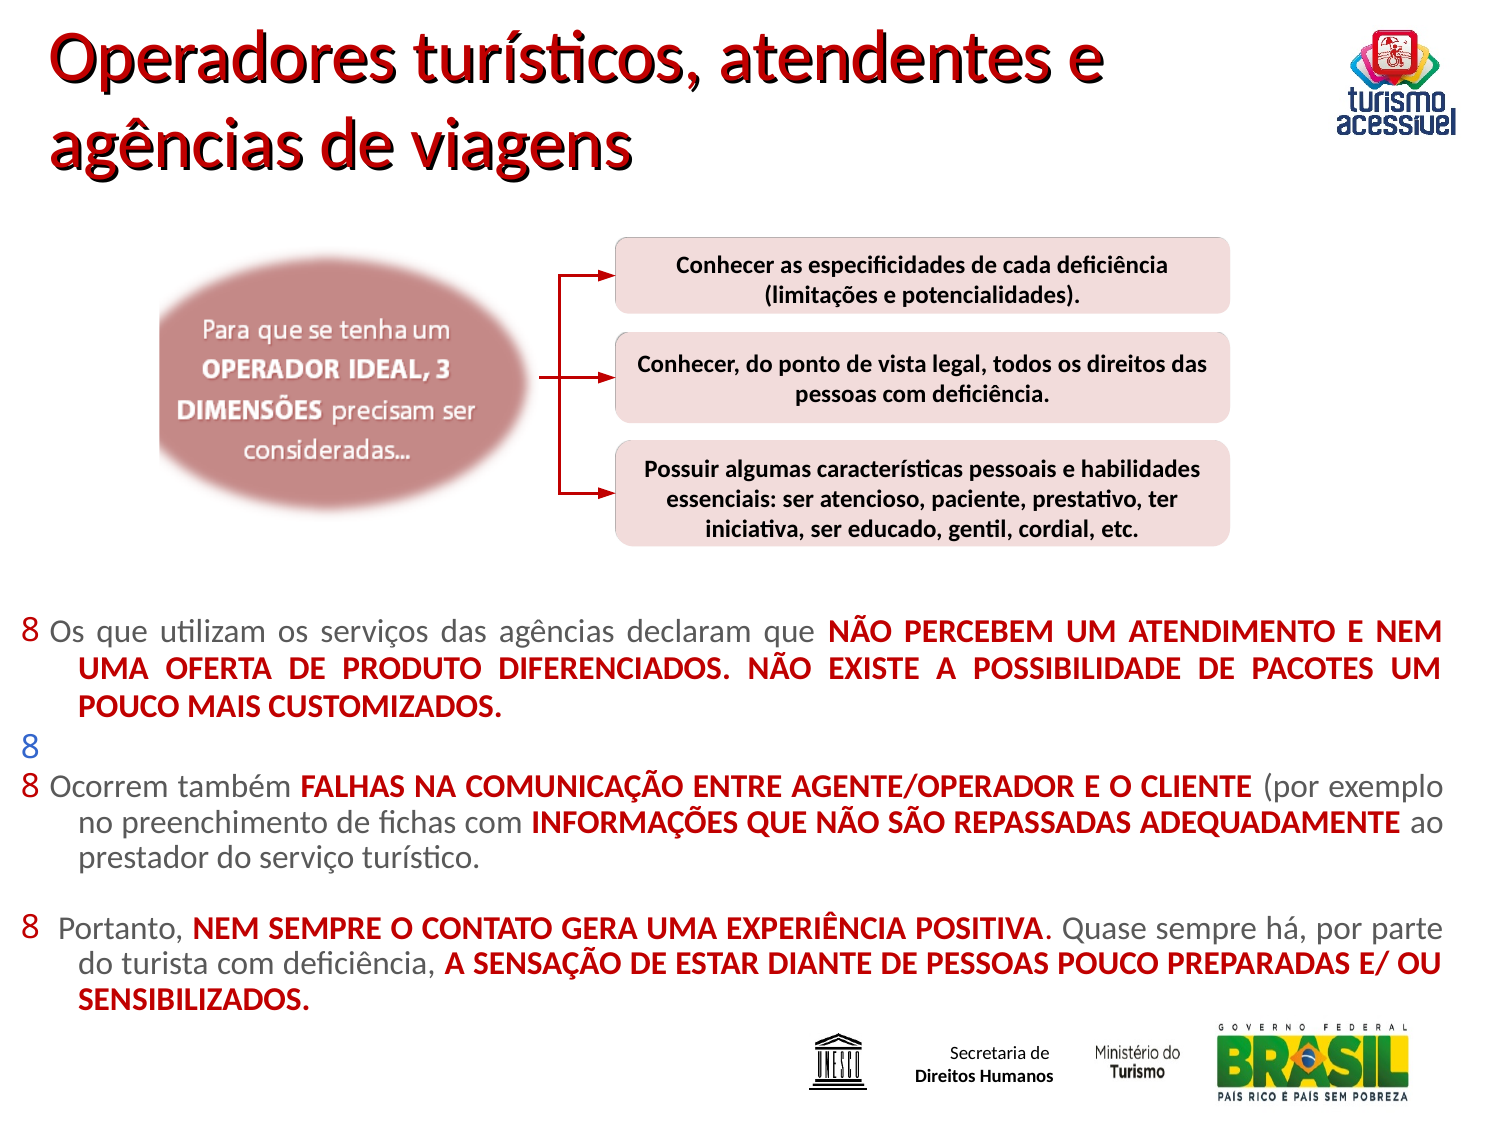

Operadores turísticos, atendentes e agências de viagens
Conhecer as especificidades de cada deficiência (limitações e potencialidades).
Conhecer, do ponto de vista legal, todos os direitos das pessoas com deficiência.
Possuir algumas características pessoais e habilidades essenciais: ser atencioso, paciente, prestativo, ter iniciativa, ser educado, gentil, cordial, etc.
Os que utilizam os serviços das agências declaram que não percebem um atendimento e nem uma oferta de produto diferenciados. Não existe a possibilidade de pacotes um pouco mais customizados.
Ocorrem também falhas na comunicação entre agente/operador e o cliente (por exemplo no preenchimento de fichas com informações que não são repassadas adequadamente ao prestador do serviço turístico.
 Portanto, nem sempre o contato gera uma experiência positiva. Quase sempre há, por parte do turista com deficiência, a sensação de estar diante de pessoas pouco preparadas e/ ou sensibilizados.